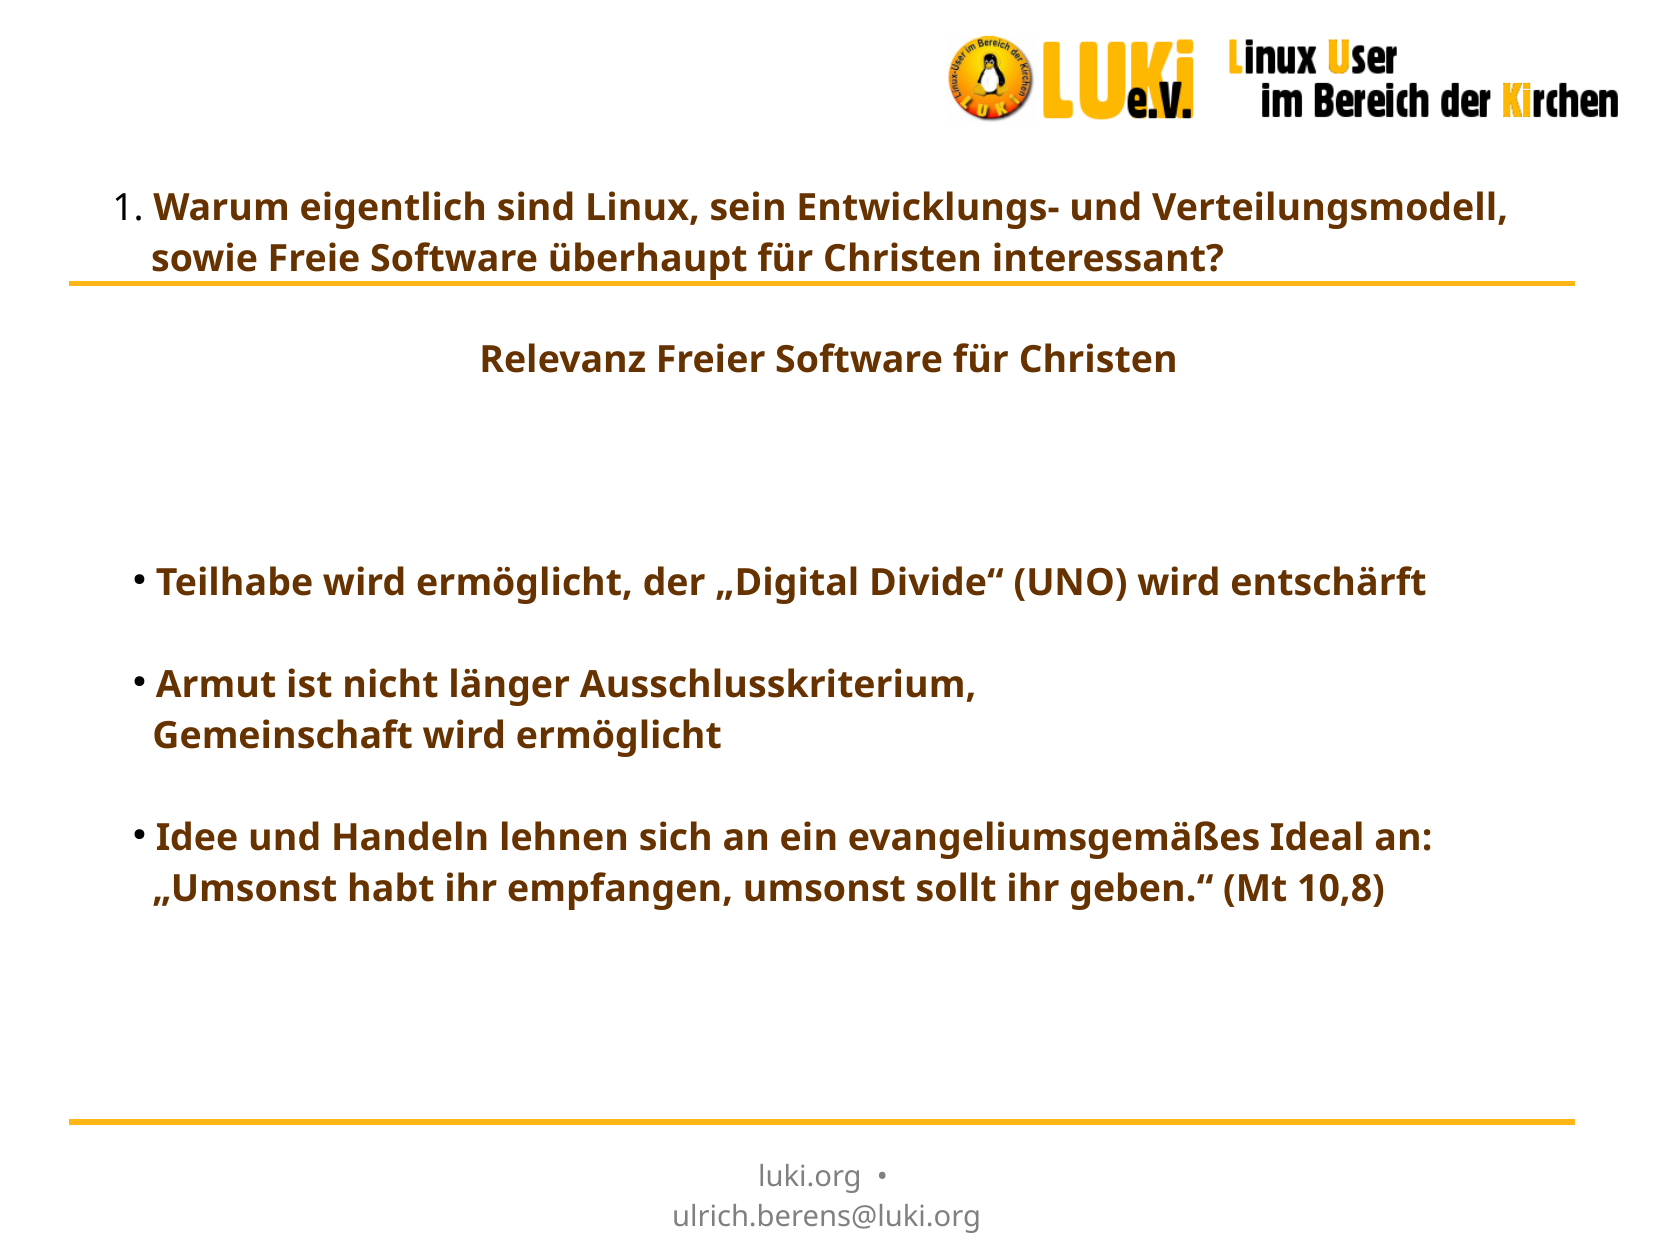

Warum eigentlich sind Linux, sein Entwicklungs- und Verteilungsmodell,
 sowie Freie Software überhaupt für Christen interessant?
Relevanz Freier Software für Christen
 Teilhabe wird ermöglicht, der „Digital Divide“ (UNO) wird entschärft
 Armut ist nicht länger Ausschlusskriterium,
 Gemeinschaft wird ermöglicht
 Idee und Handeln lehnen sich an ein evangeliumsgemäßes Ideal an:
 „Umsonst habt ihr empfangen, umsonst sollt ihr geben.“ (Mt 10,8)
luki.org • ulrich.berens@luki.org